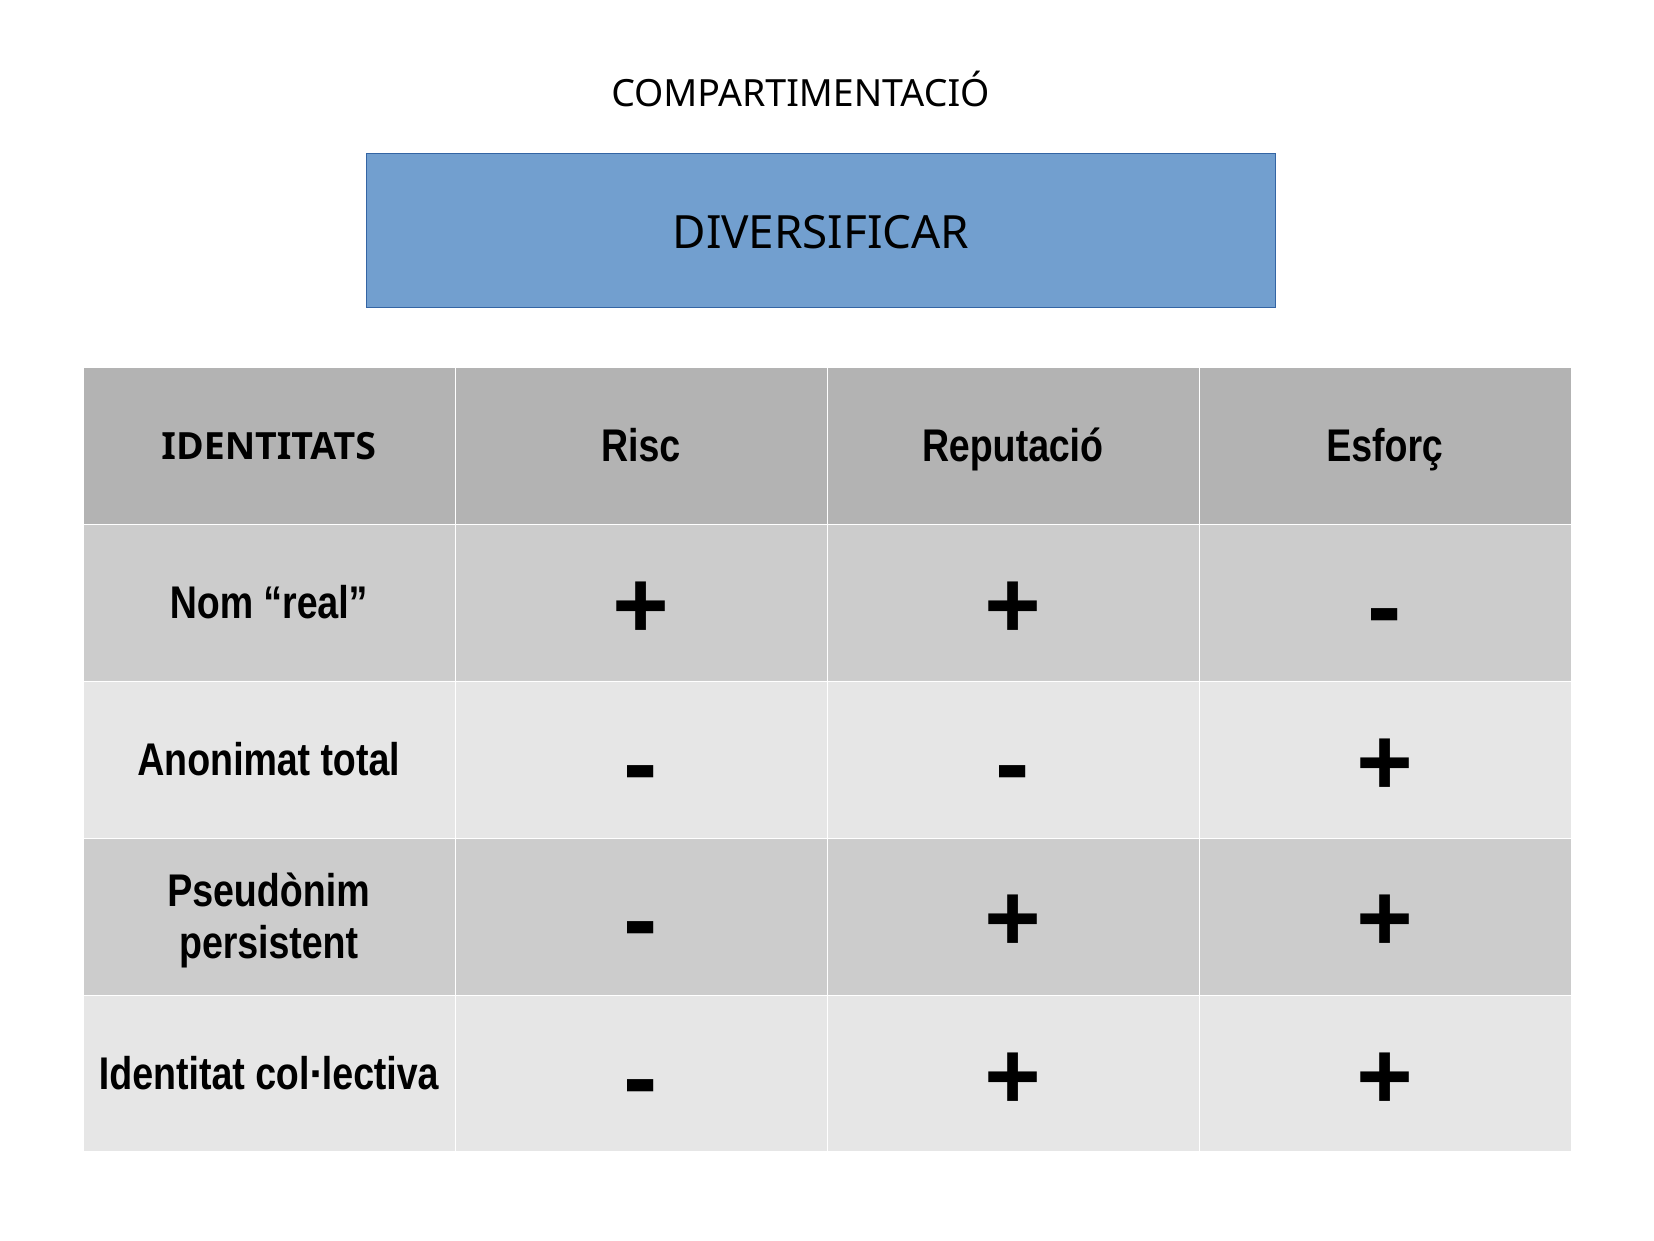

COMPARTIMENTACIÓ
DIVERSIFICAR
| IDENTITATS | Risc | Reputació | Esforç |
| --- | --- | --- | --- |
| Nom “real” | + | + | - |
| Anonimat total | - | - | + |
| Pseudònim persistent | - | + | + |
| Identitat col·lectiva | - | + | + |